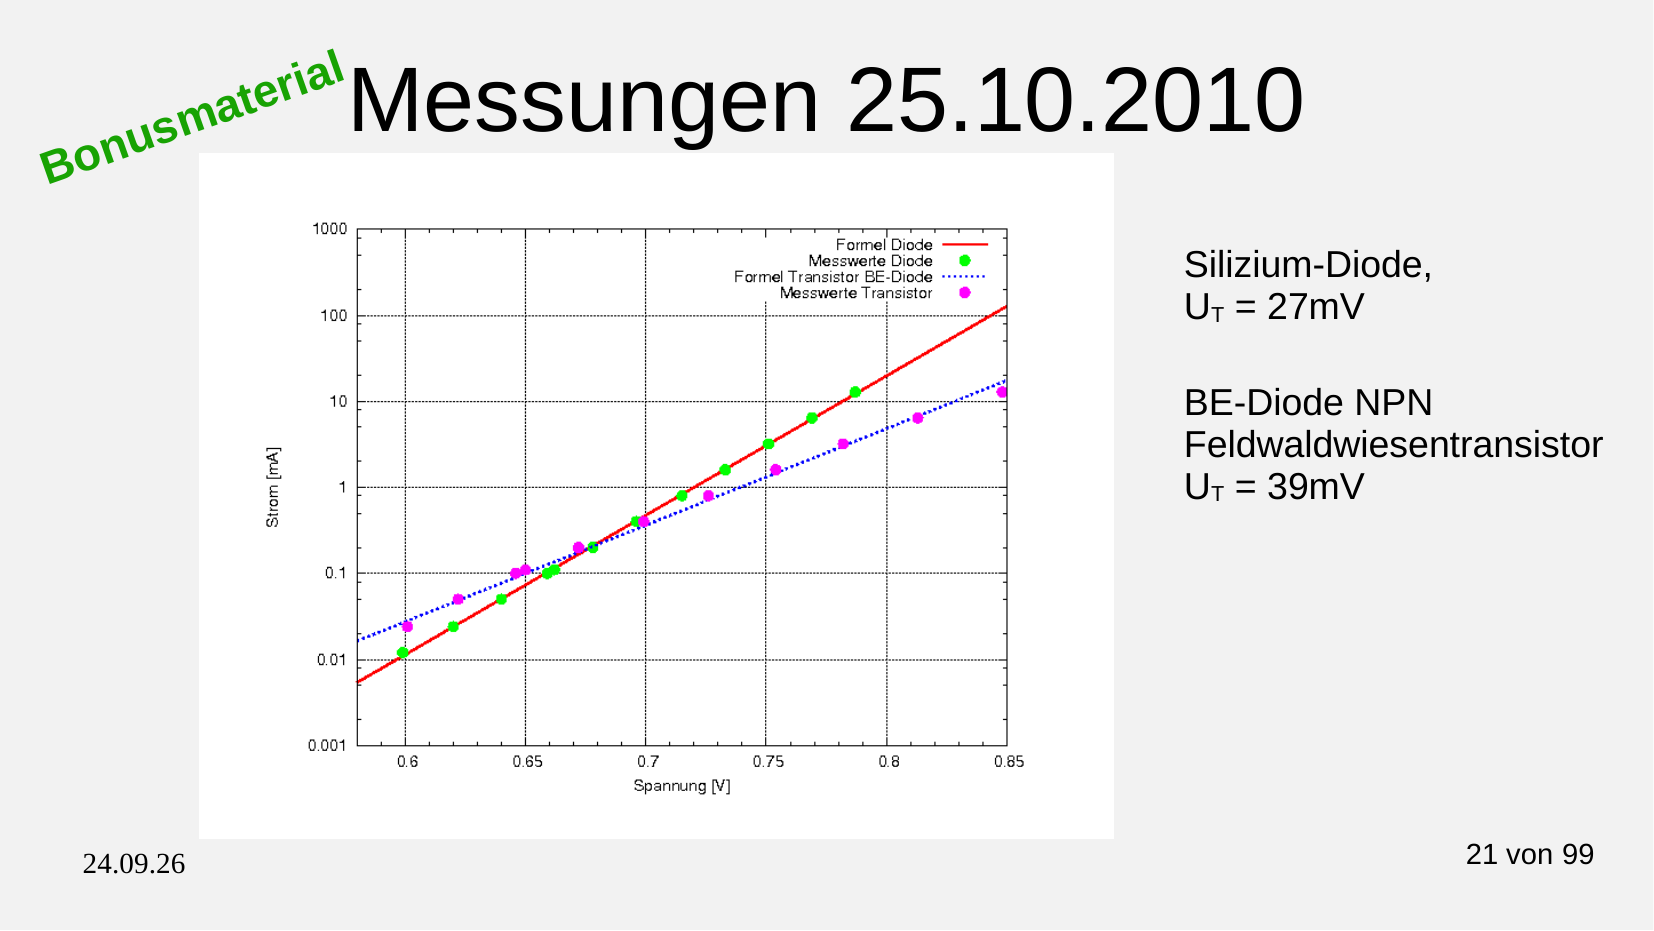

# Messungen 25.10.2010
Silizium-Diode,
UT = 27mV
BE-Diode NPN
Feldwaldwiesentransistor
UT = 39mV
21